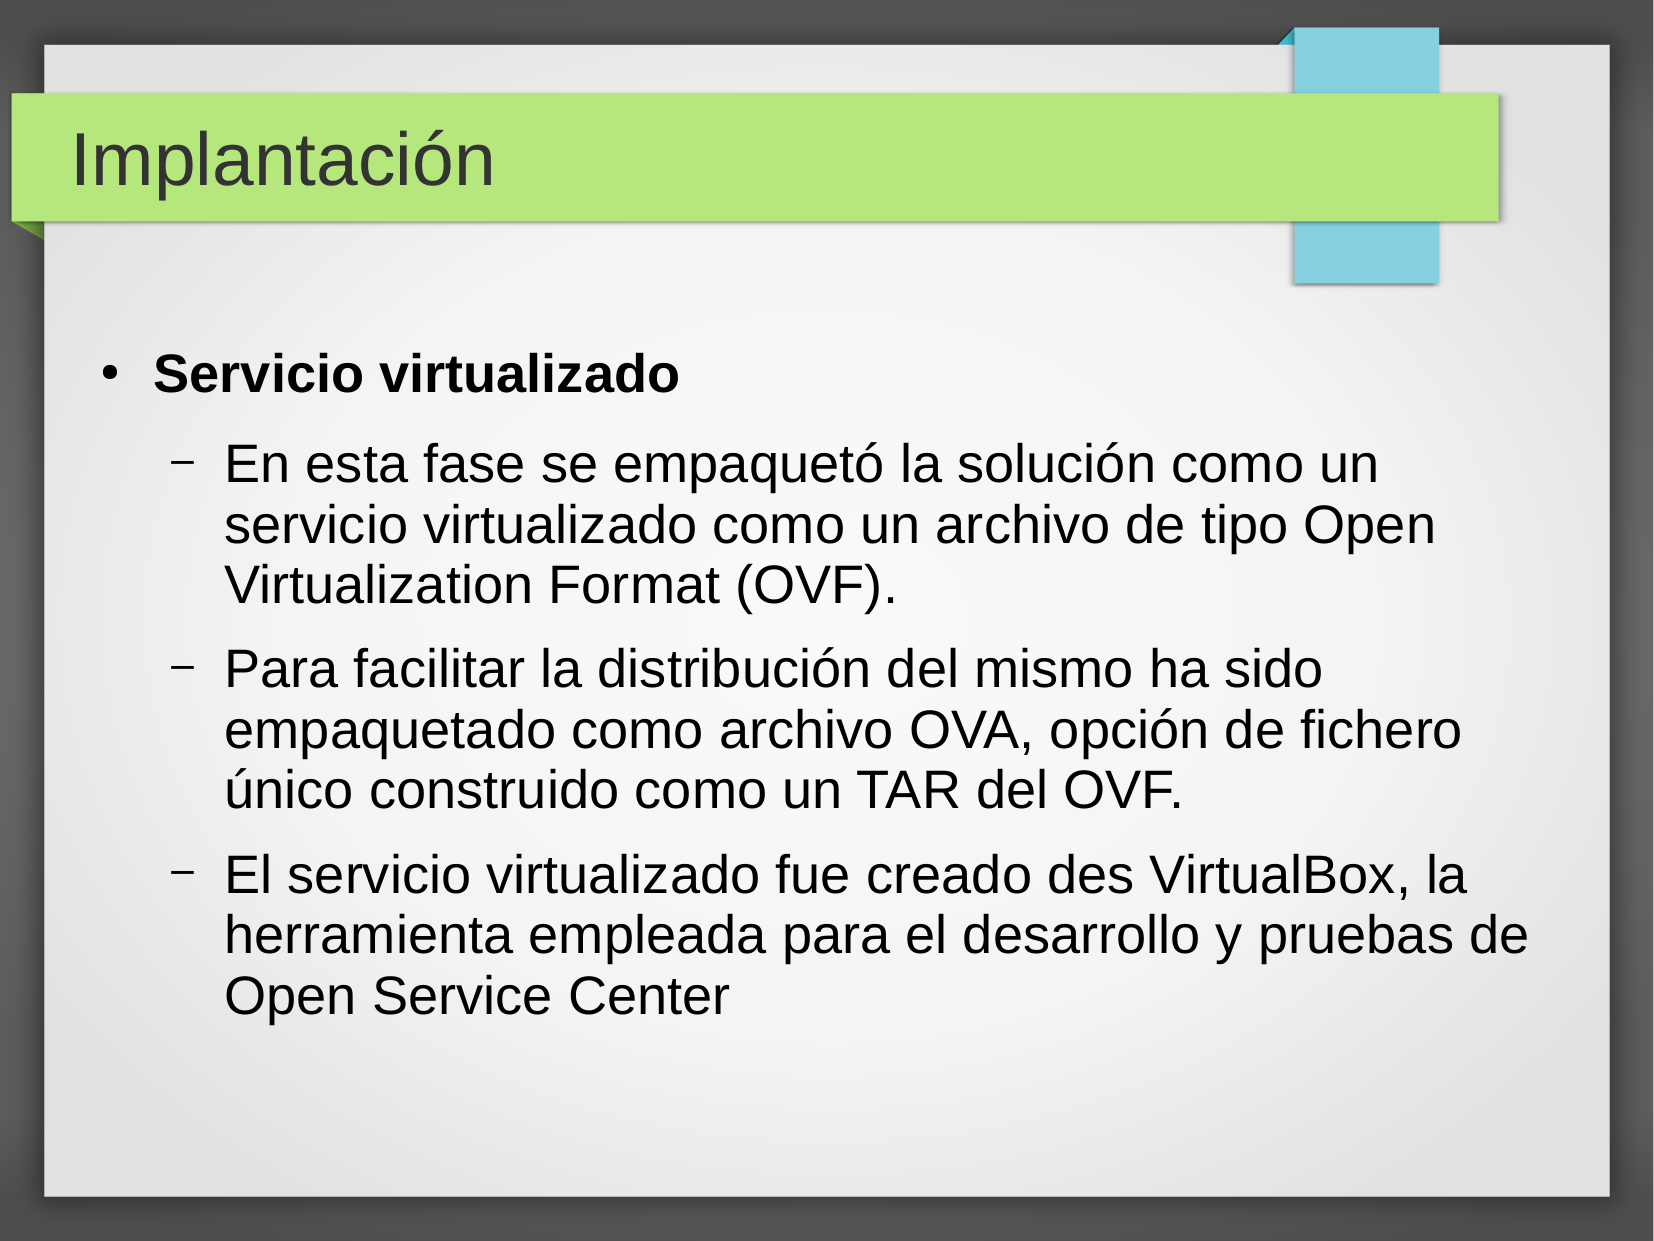

# Implantación
Servicio virtualizado
En esta fase se empaquetó la solución como un servicio virtualizado como un archivo de tipo Open Virtualization Format (OVF).
Para facilitar la distribución del mismo ha sido empaquetado como archivo OVA, opción de fichero único construido como un TAR del OVF.
El servicio virtualizado fue creado des VirtualBox, la herramienta empleada para el desarrollo y pruebas de Open Service Center